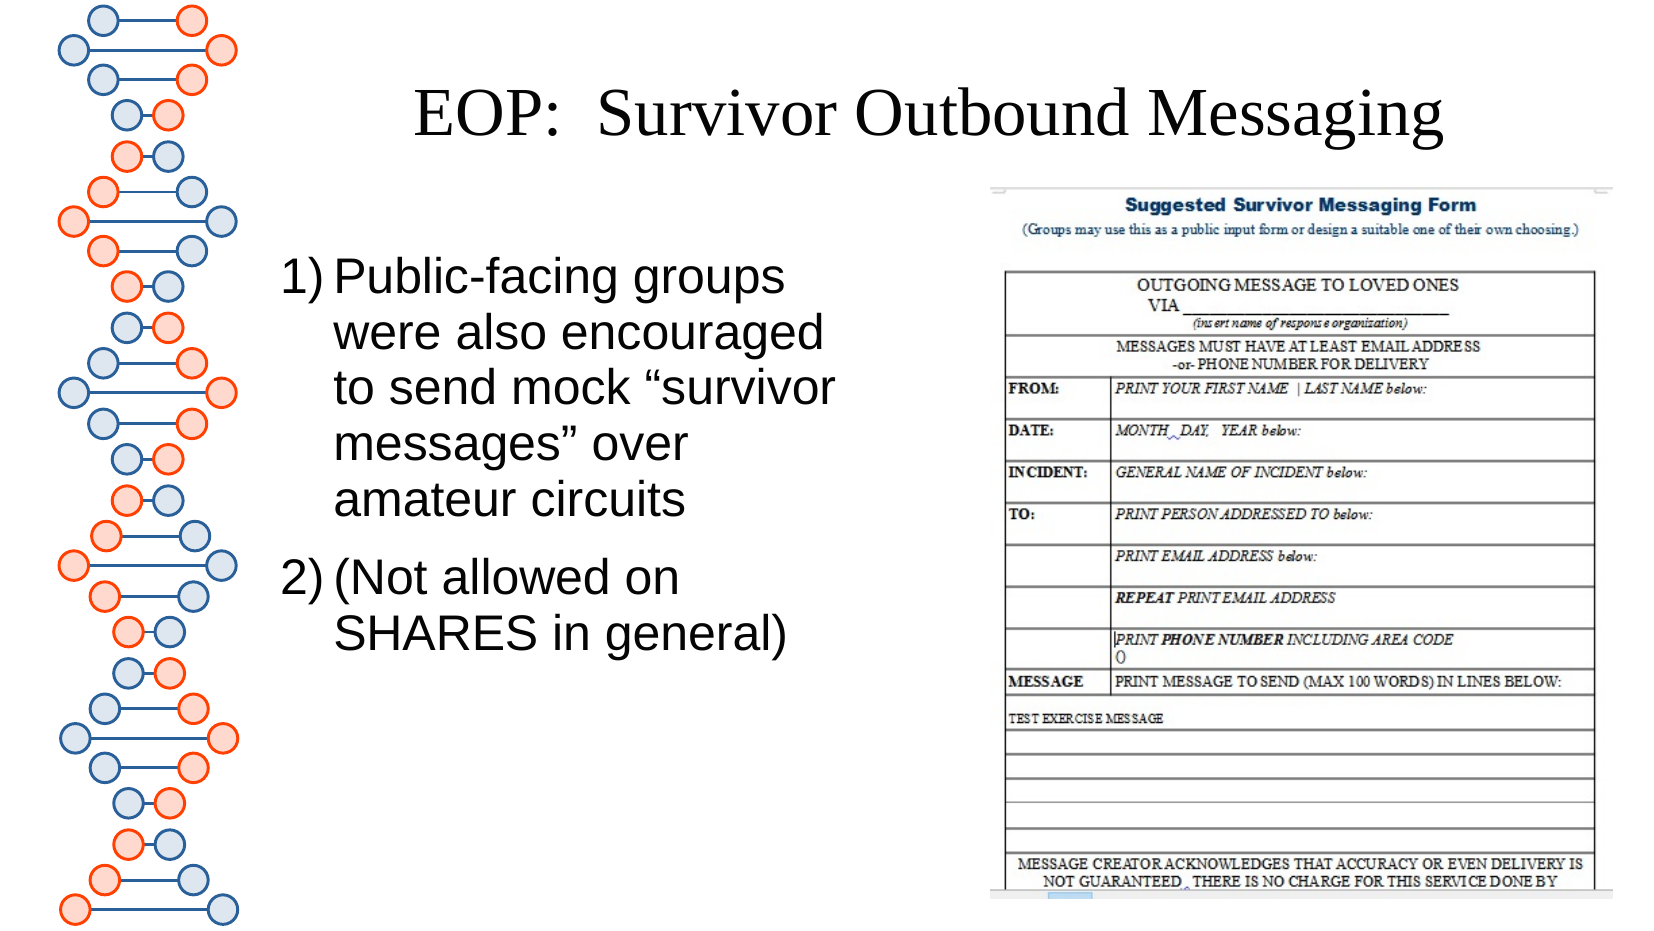

# EOP: Survivor Outbound Messaging
Public-facing groups were also encouraged to send mock “survivor messages” over amateur circuits
(Not allowed on SHARES in general)
36